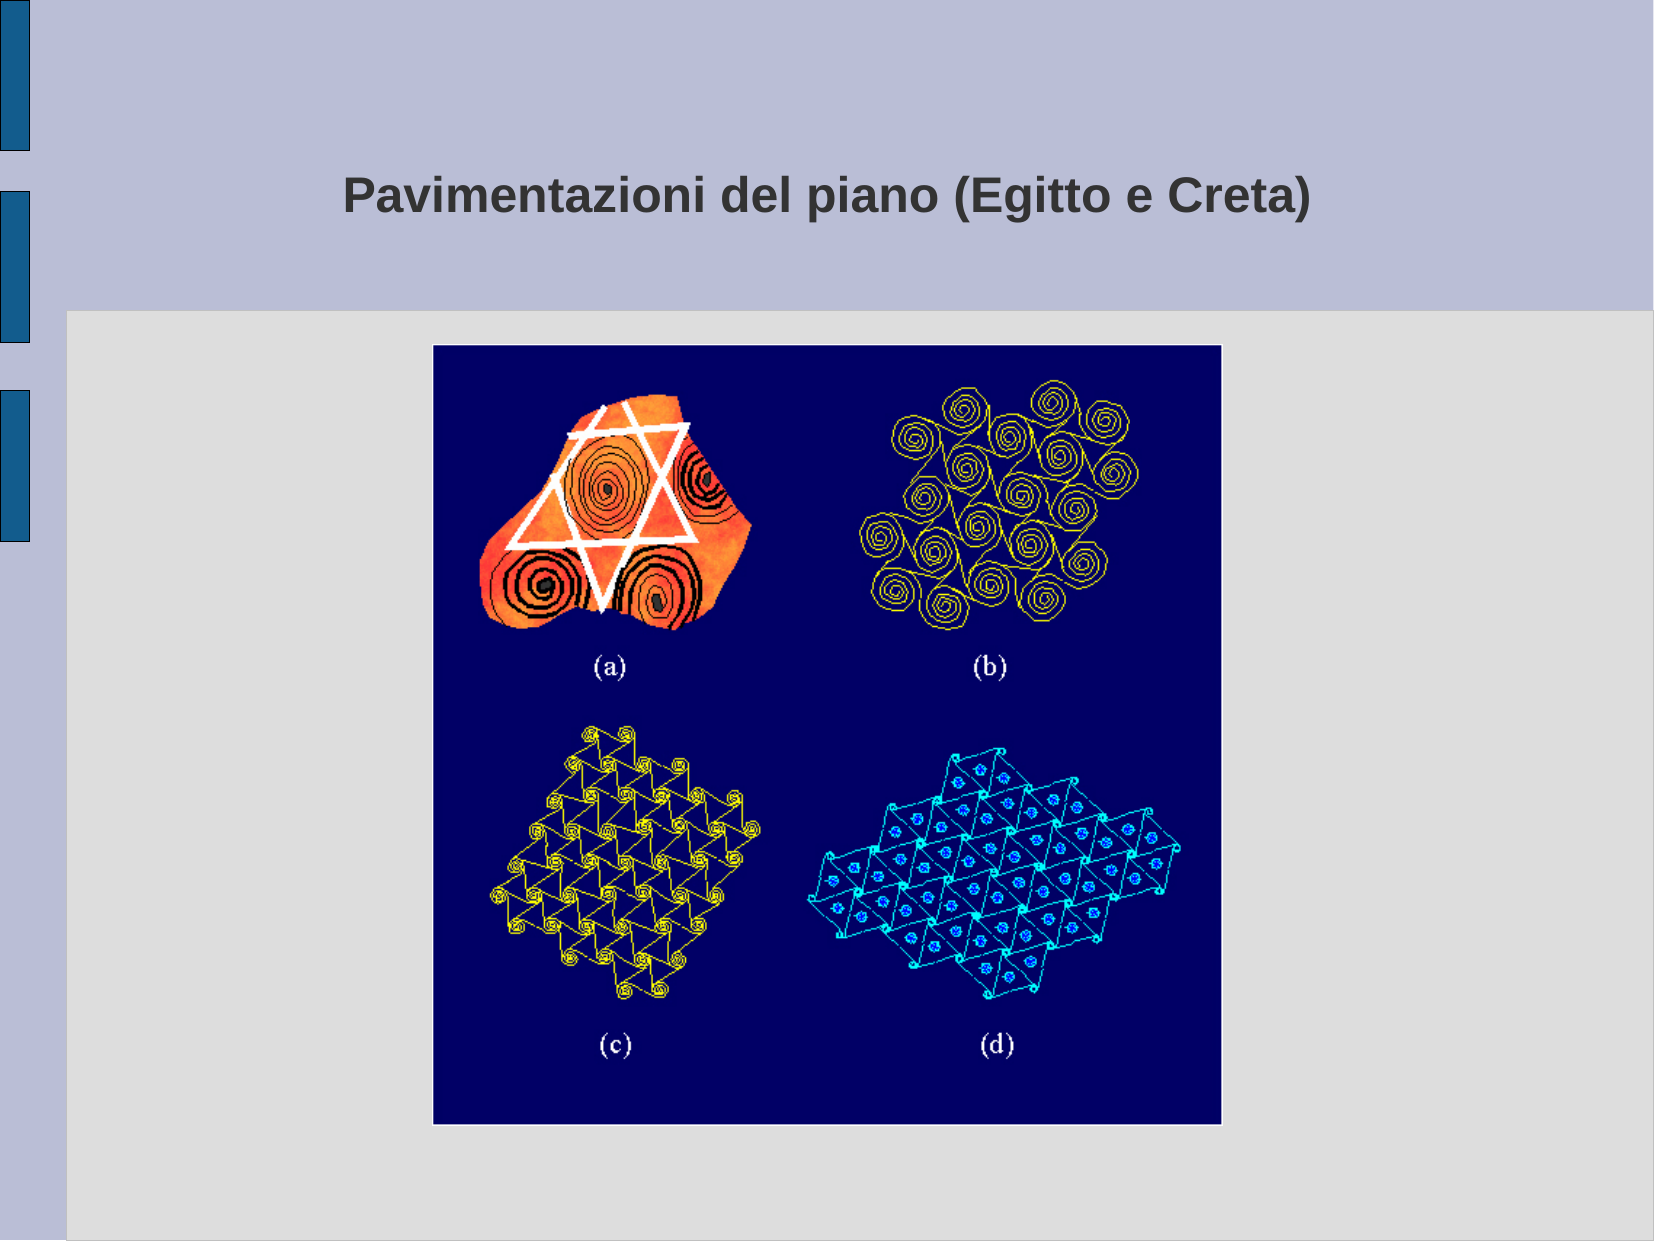

# Pavimentazioni del piano (Egitto e Creta)